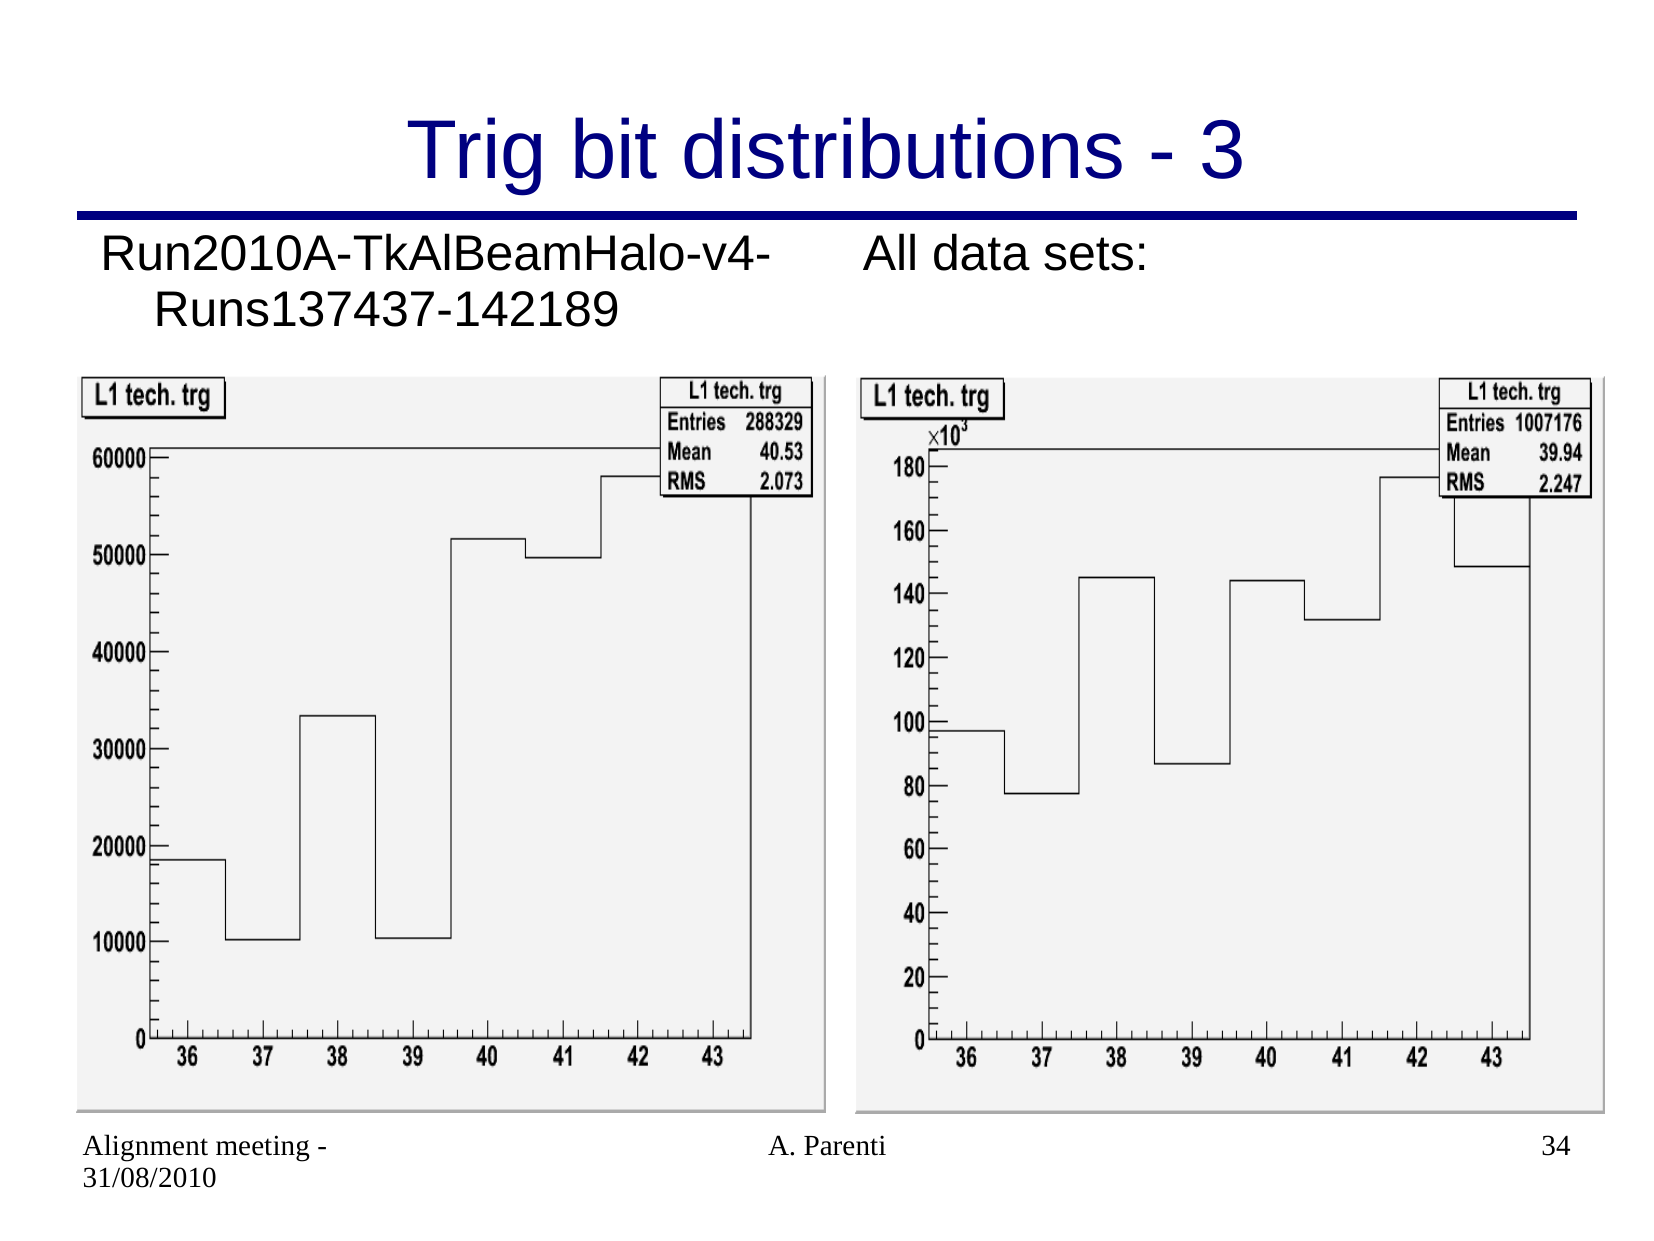

# Trig bit distributions - 3
Run2010A-TkAlBeamHalo-v4-Runs137437-142189
All data sets:
34